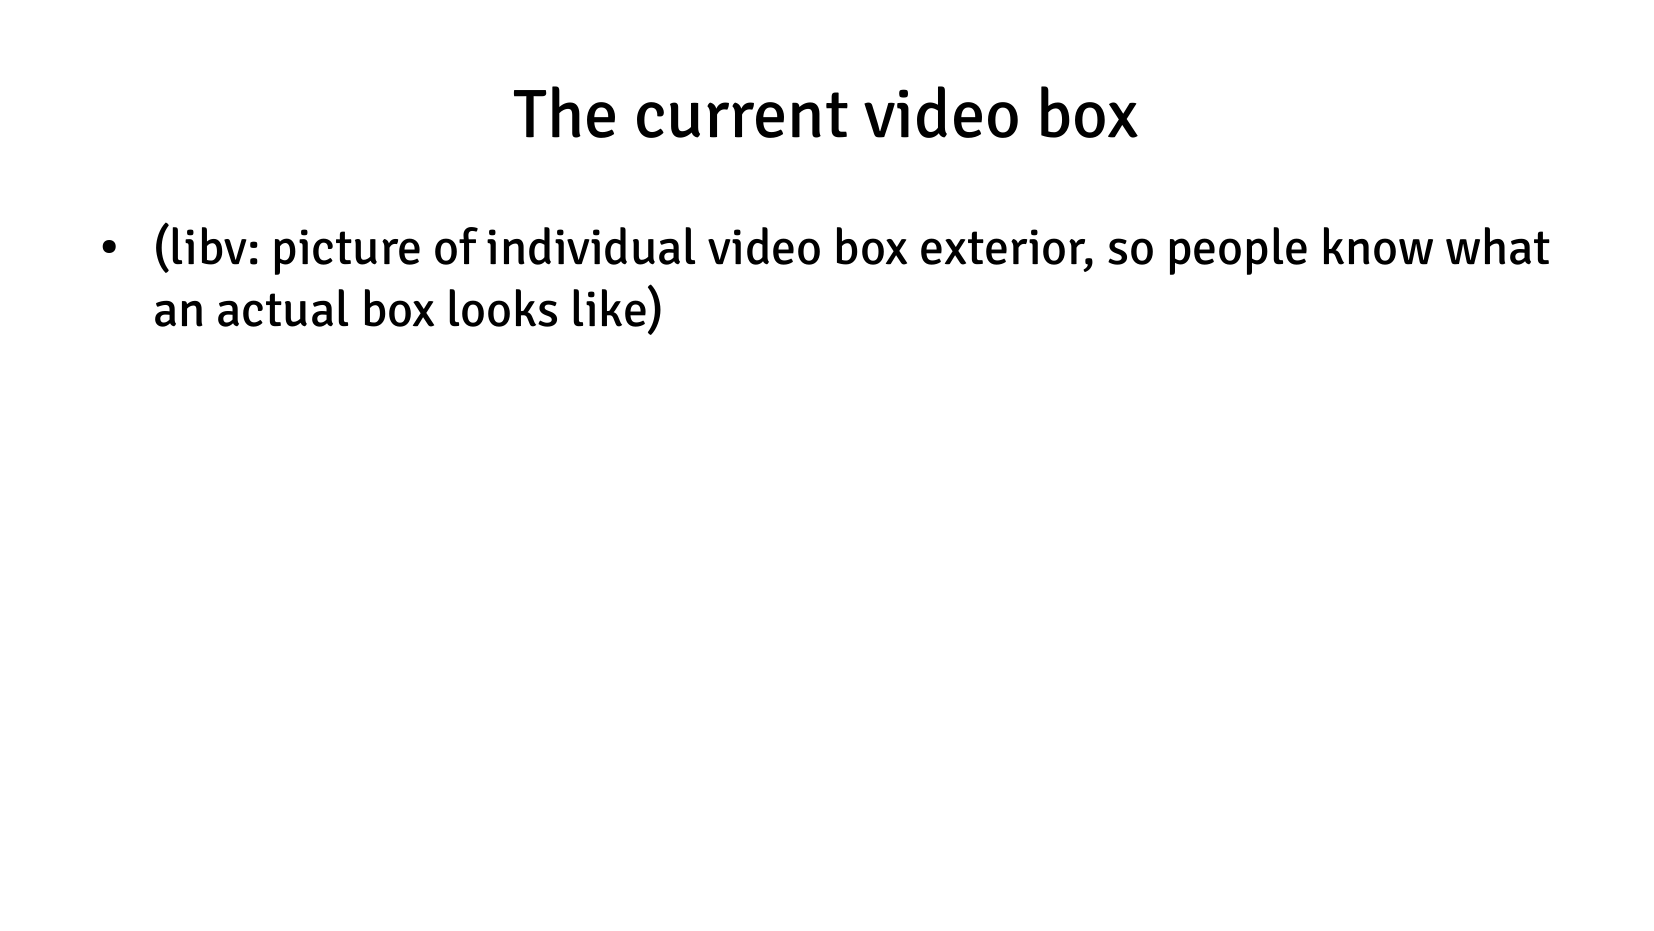

# The current video box
(libv: picture of individual video box exterior, so people know what an actual box looks like)